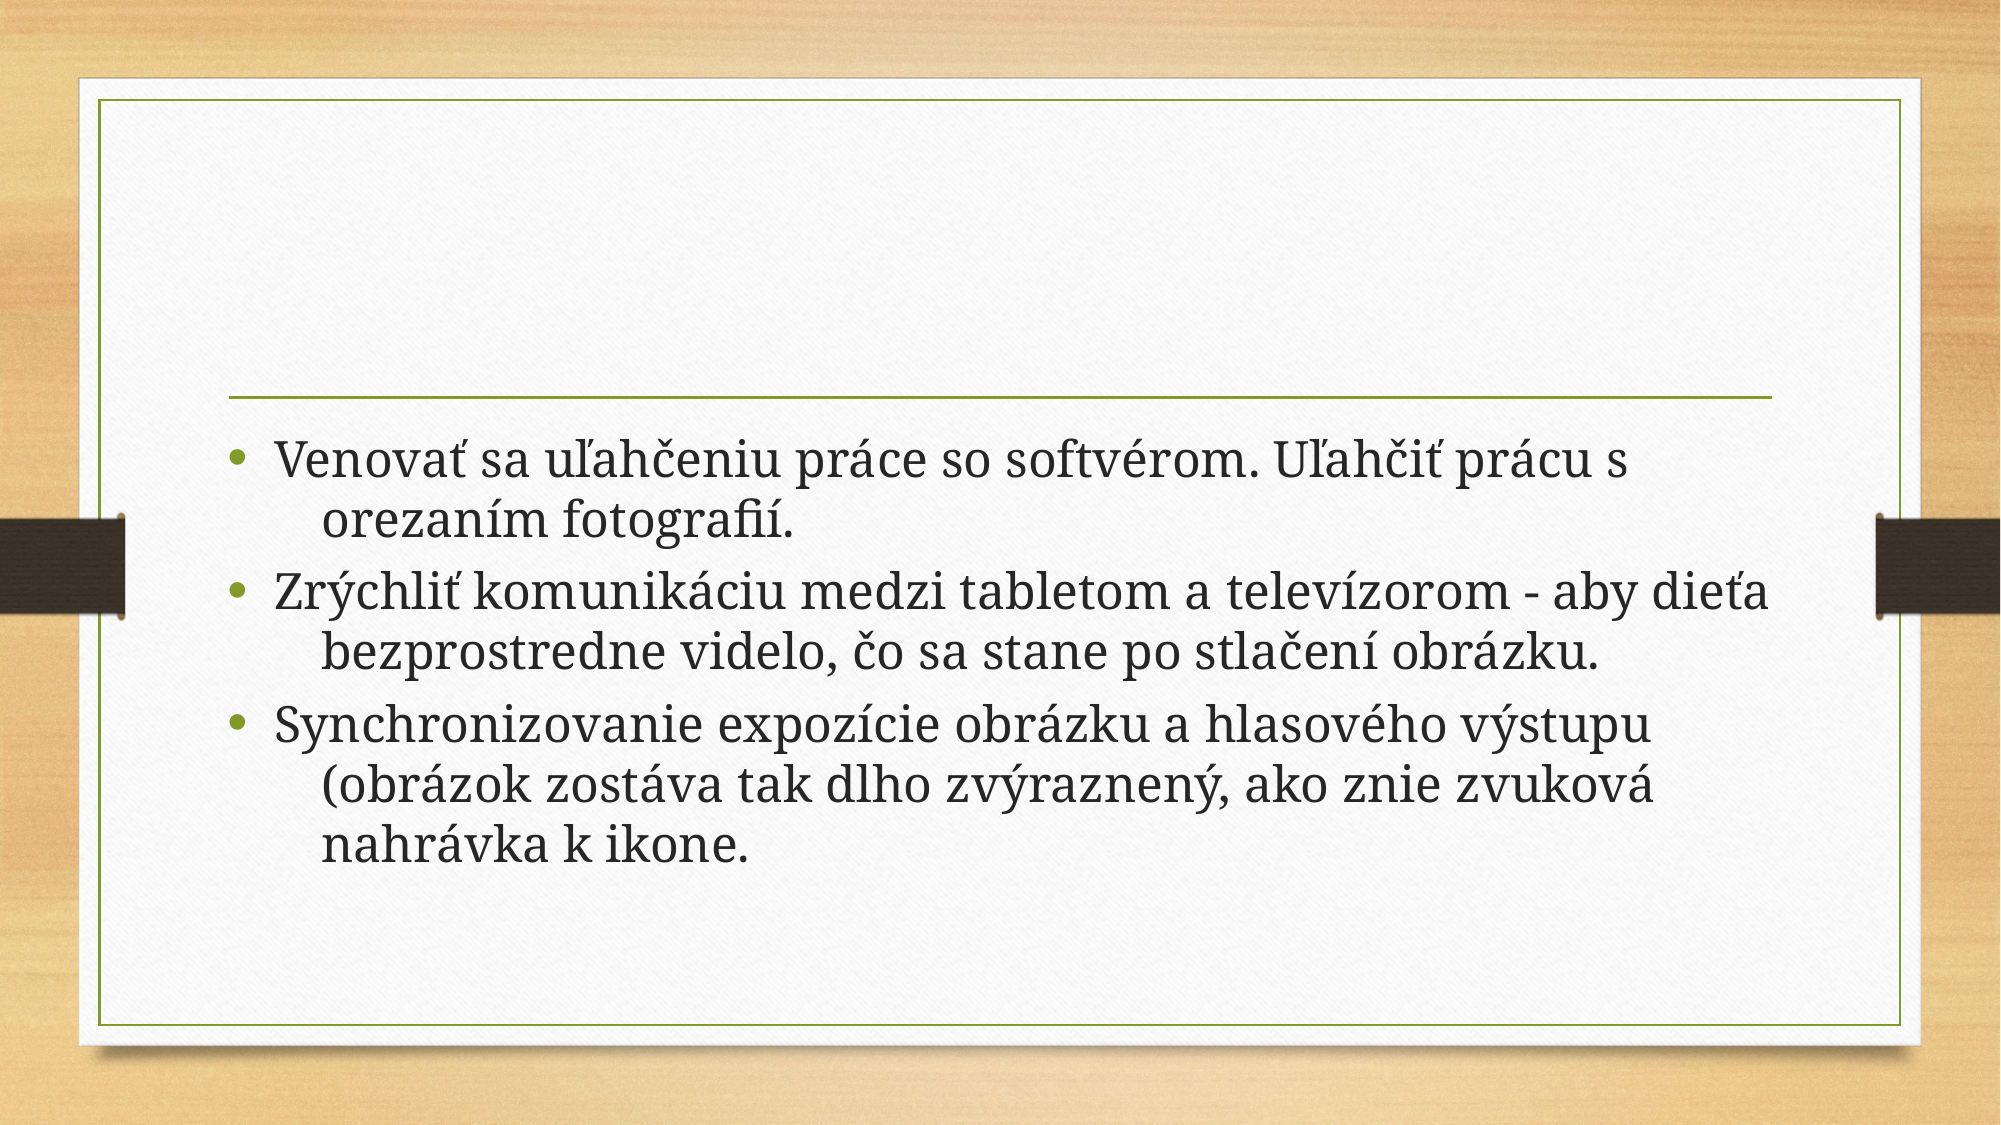

# Venovať sa uľahčeniu práce so softvérom. Uľahčiť prácu s orezaním fotografií.
Zrýchliť komunikáciu medzi tabletom a televízorom - aby dieťa bezprostredne videlo, čo sa stane po stlačení obrázku.
Synchronizovanie expozície obrázku a hlasového výstupu (obrázok zostáva tak dlho zvýraznený, ako znie zvuková nahrávka k ikone.